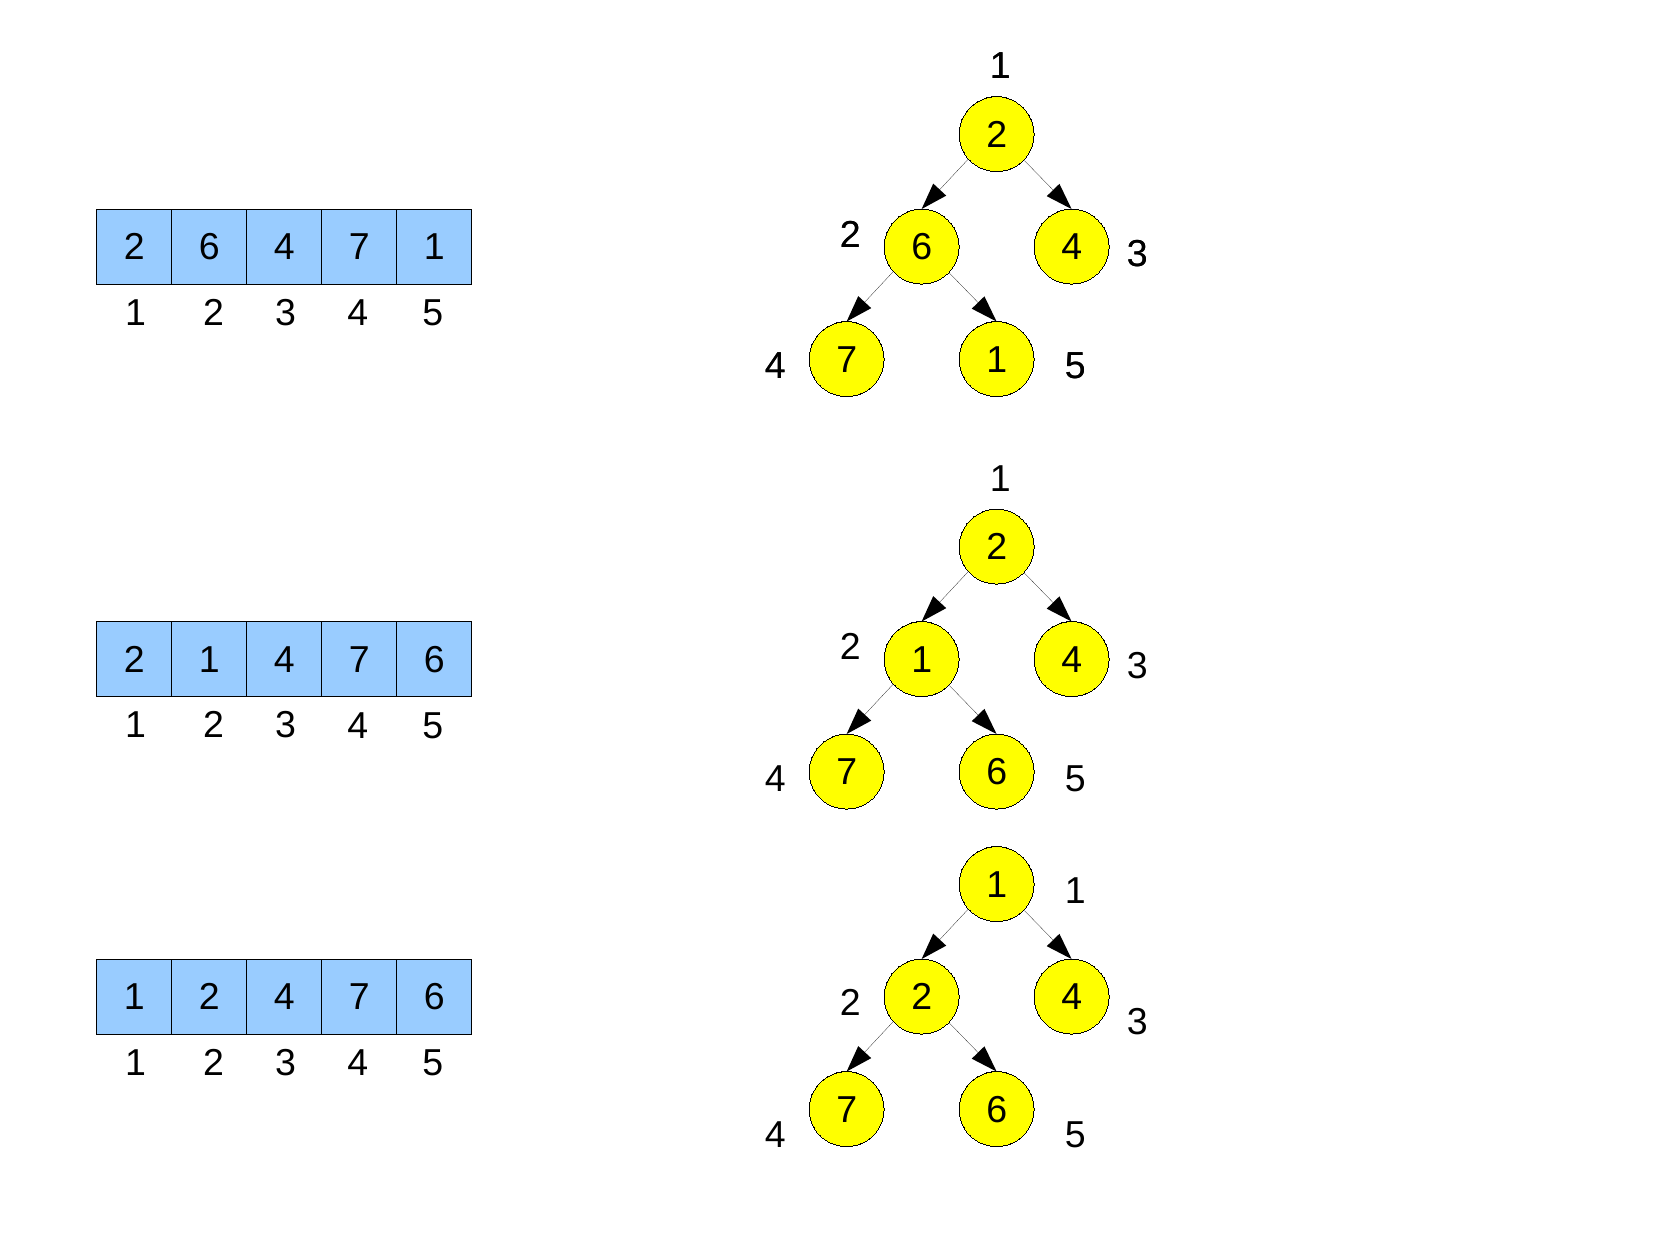

1
1
2
2
2
2
6
4
7
1
6
4
3
3
1
2
3
4
5
7
1
4
5
4
5
1
2
2
2
1
4
7
6
1
4
3
1
2
3
4
5
7
6
4
5
1
1
1
2
4
7
6
2
4
2
3
1
2
3
4
5
7
6
4
5